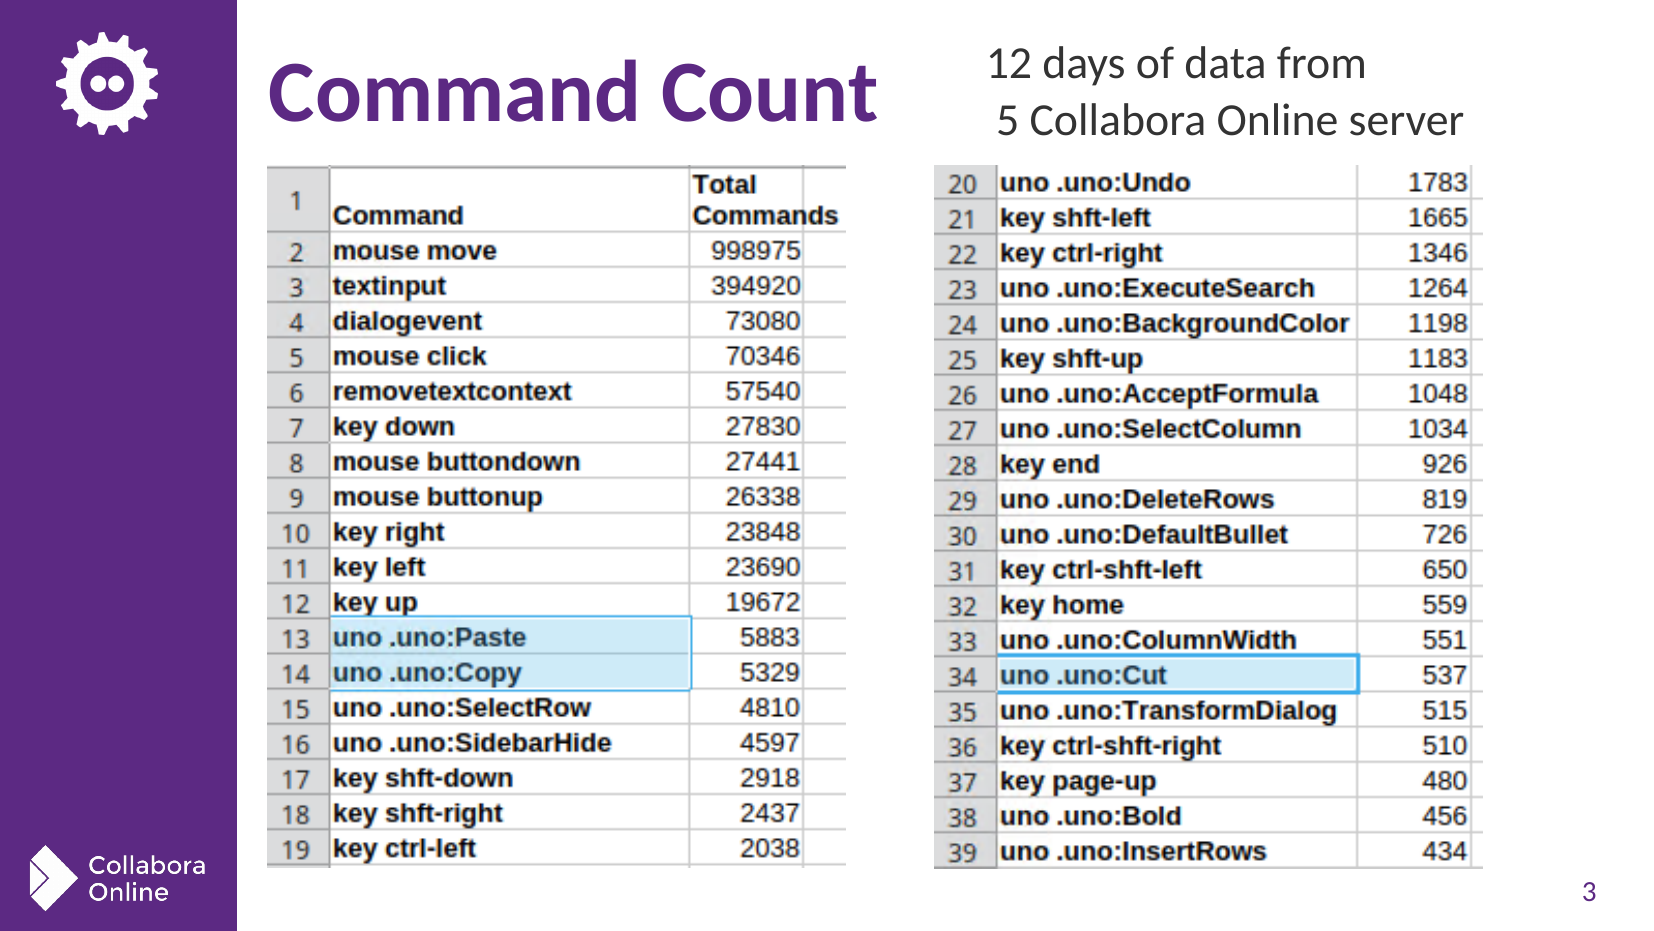

# Command Count
12 days of data from
 5 Collabora Online server
3